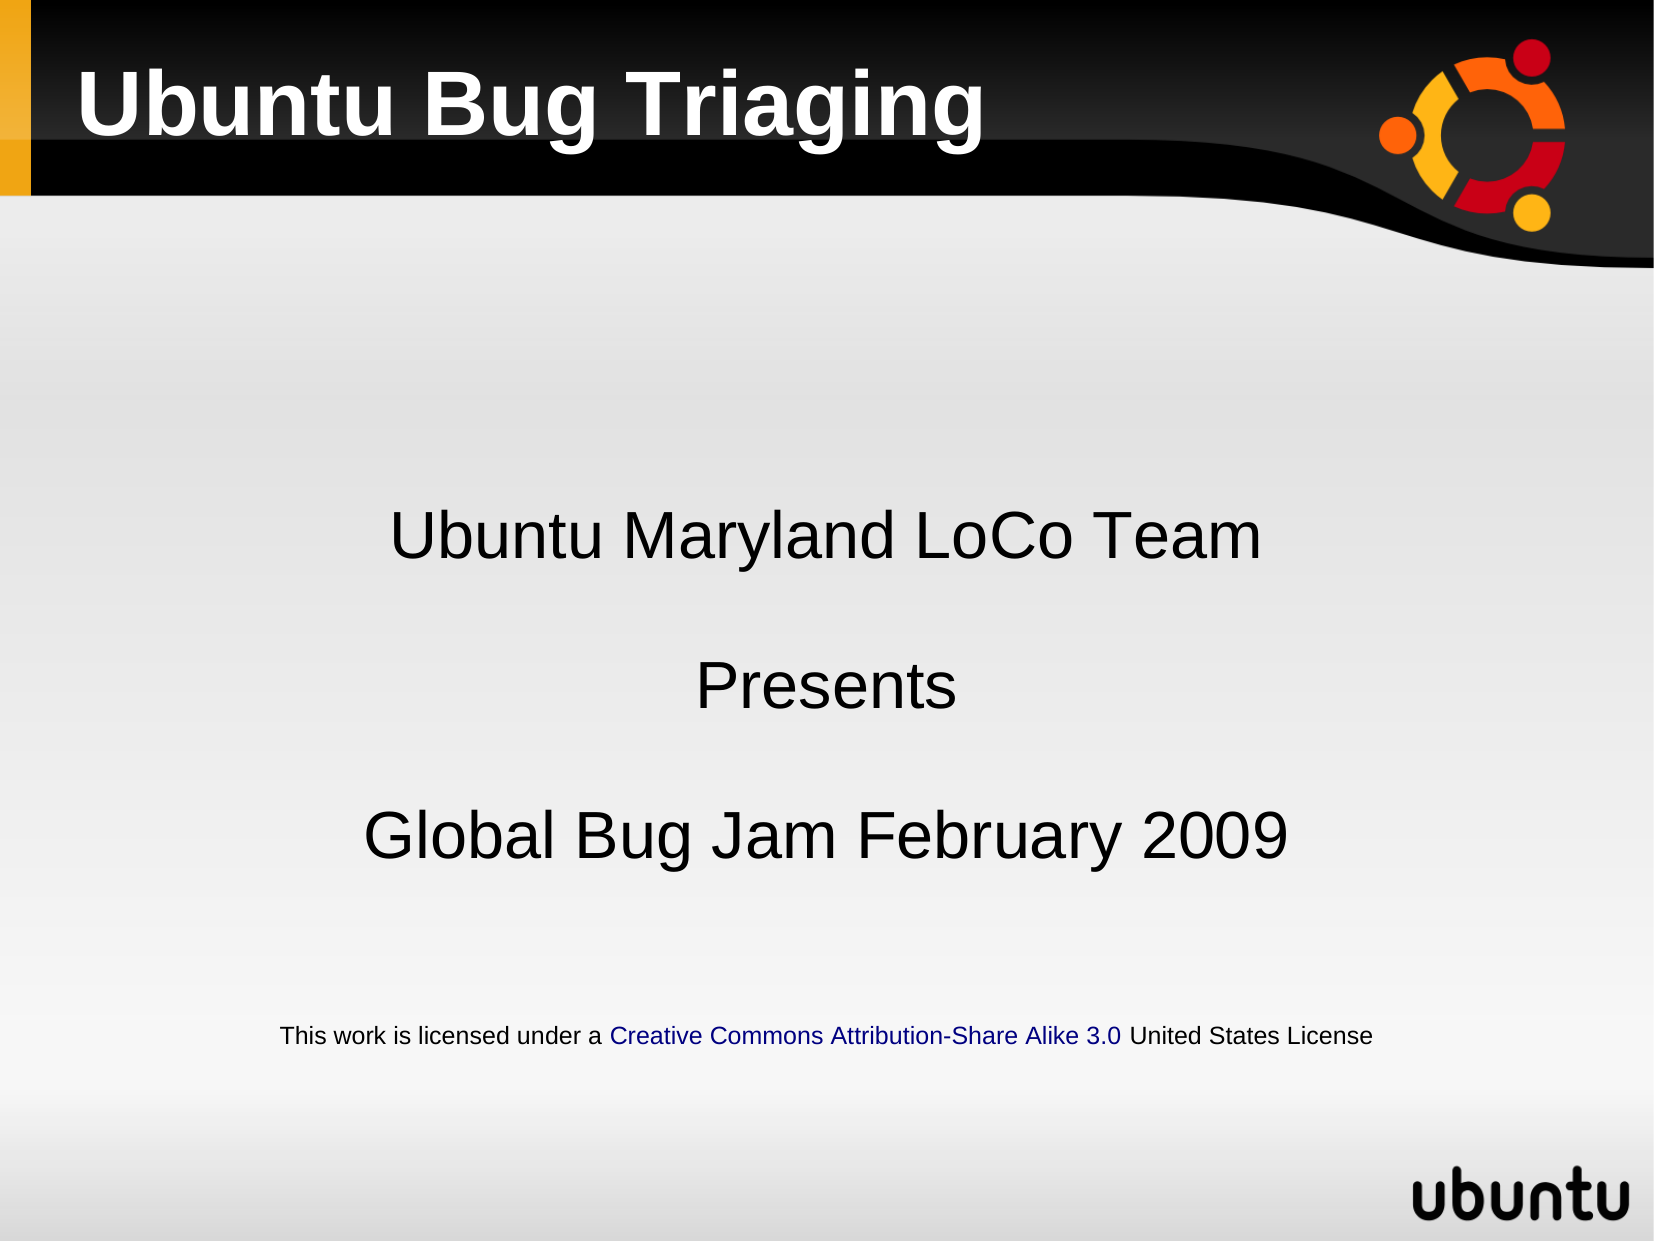

# Ubuntu Bug Triaging
Ubuntu Maryland LoCo Team
Presents
Global Bug Jam February 2009
This work is licensed under a Creative Commons Attribution-Share Alike 3.0 United States License